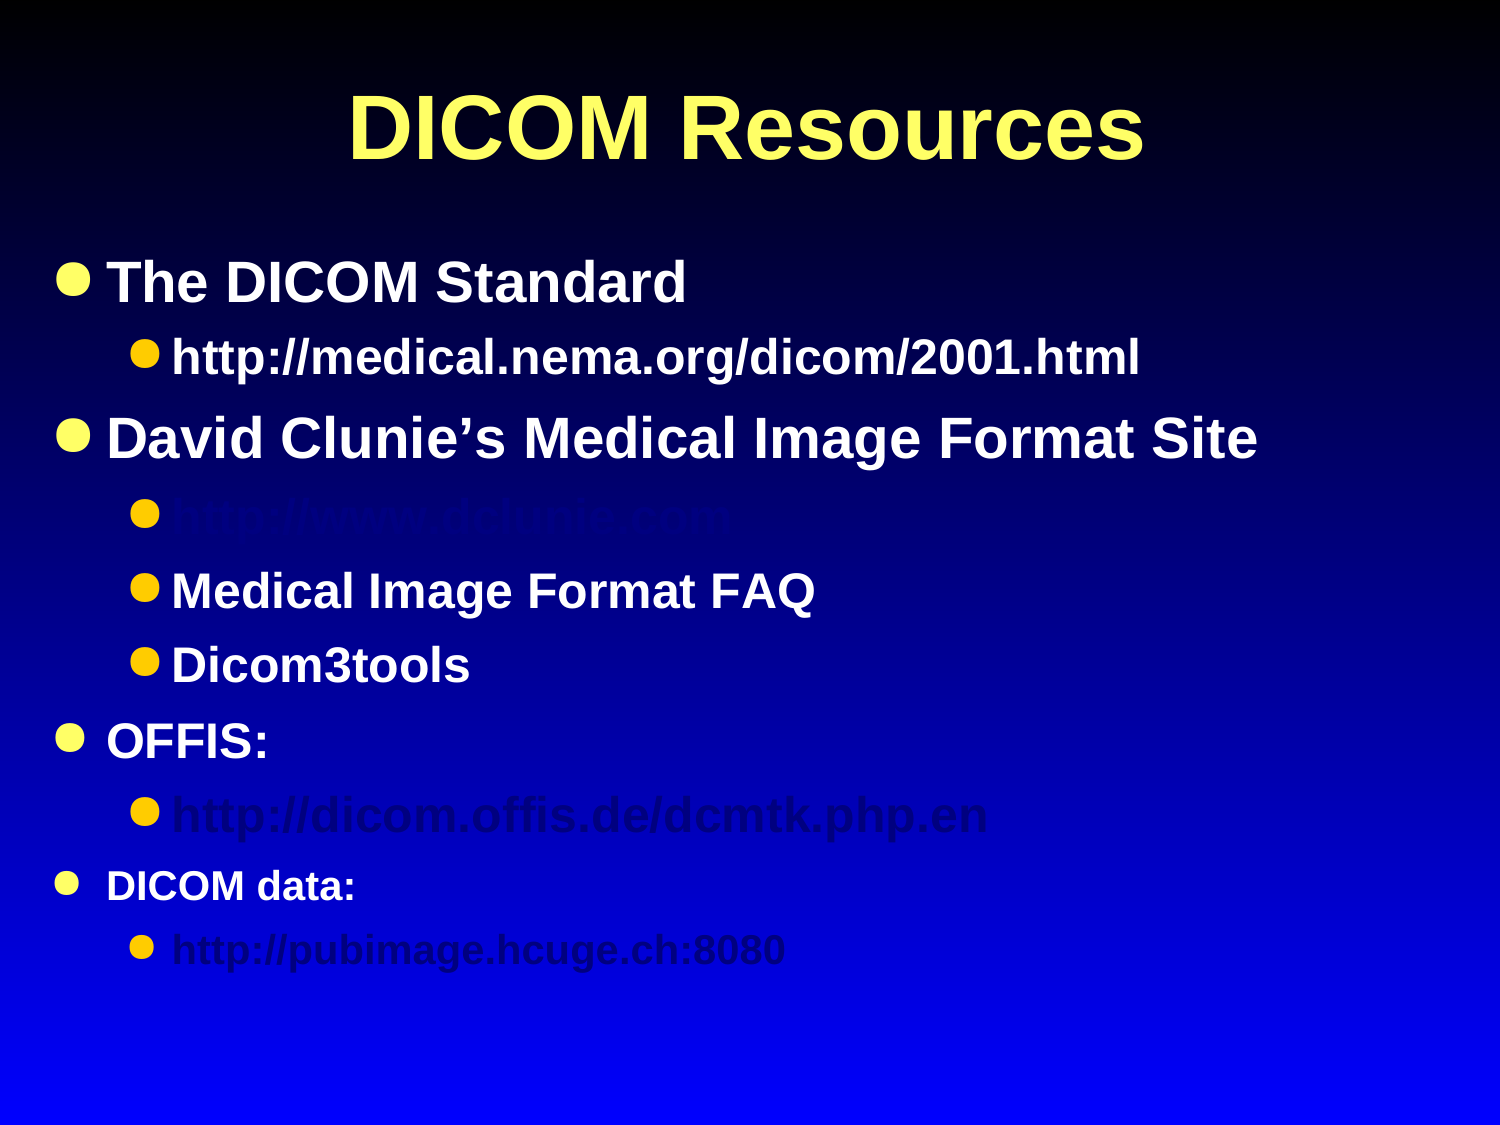

# DICOM Resources
The DICOM Standard
http://medical.nema.org/dicom/2001.html
David Clunie’s Medical Image Format Site
http://www.dclunie.com
Medical Image Format FAQ
Dicom3tools
OFFIS:
http://dicom.offis.de/dcmtk.php.en
DICOM data:
http://pubimage.hcuge.ch:8080